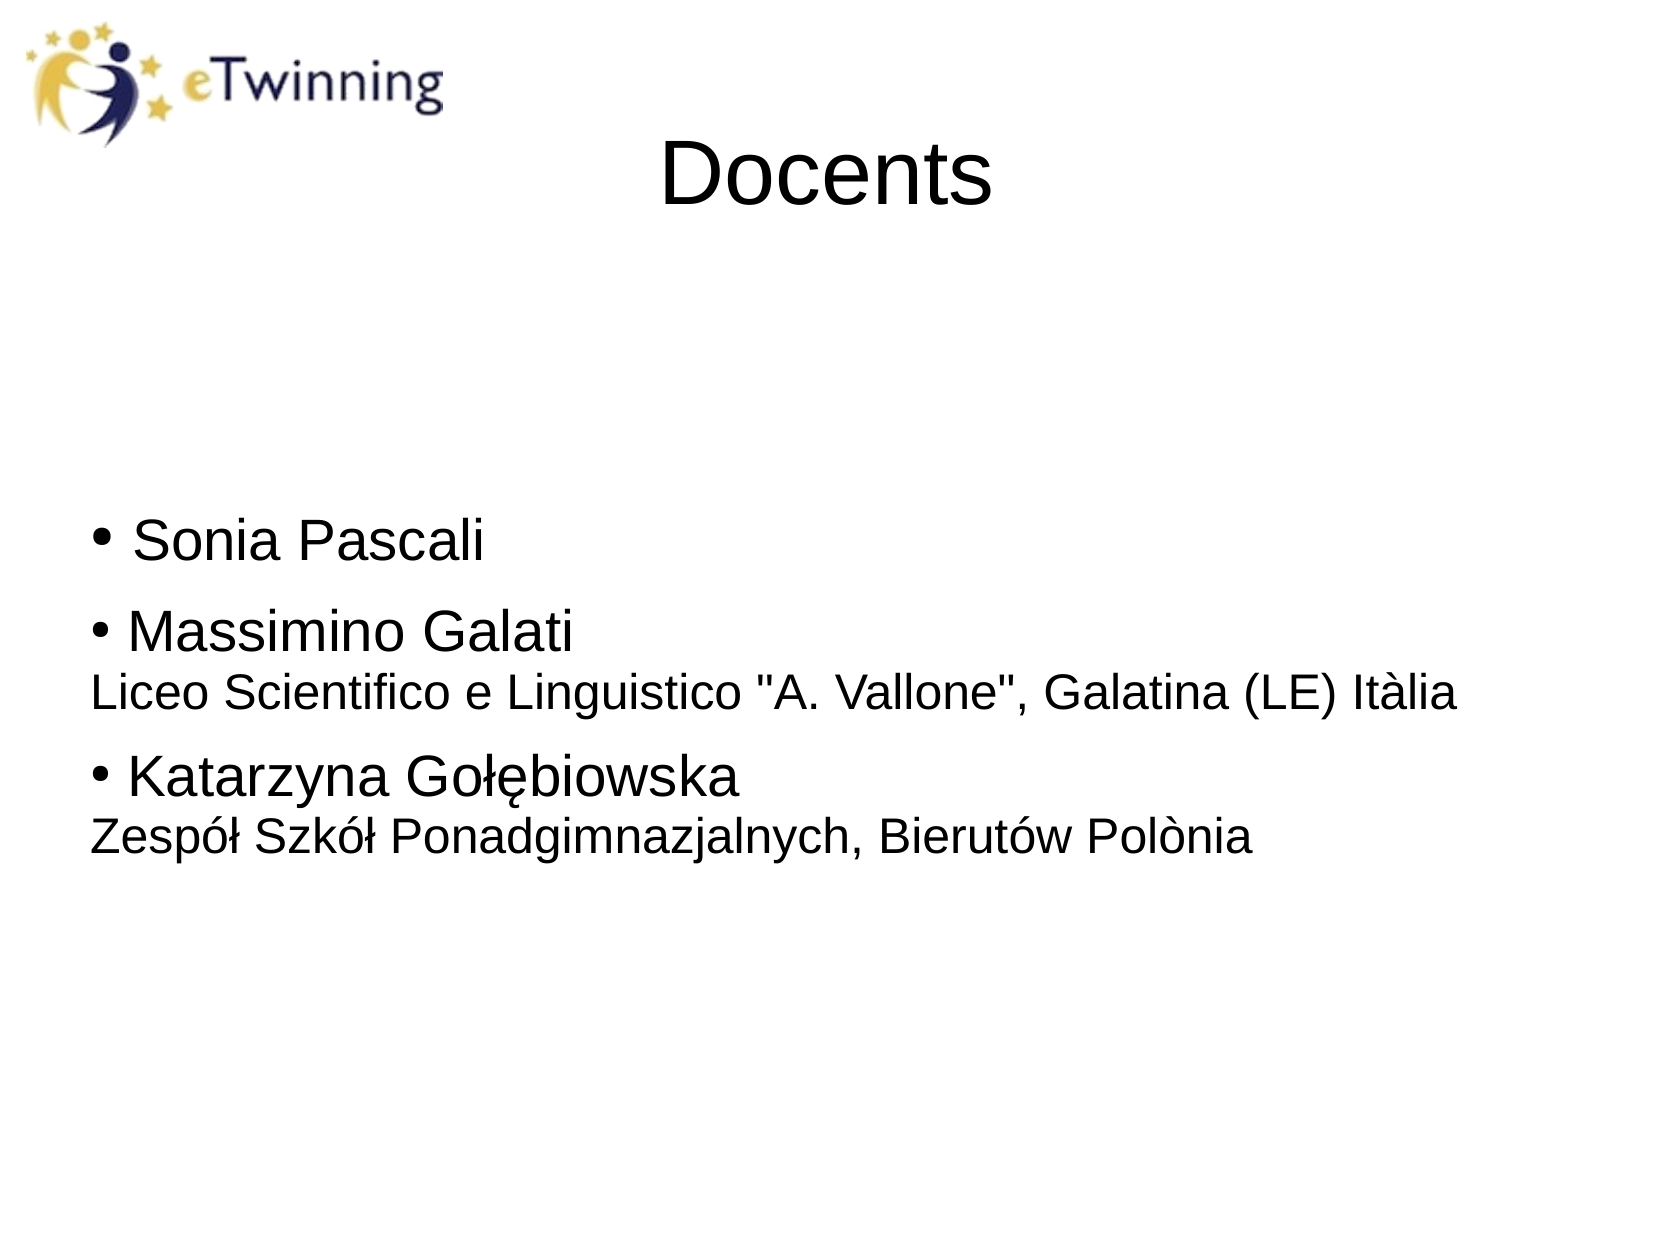

# Docents
 Sonia Pascali
 Massimino Galati
Liceo Scientifico e Linguistico "A. Vallone", Galatina (LE) Itàlia
 Katarzyna Gołębiowska
Zespół Szkół Ponadgimnazjalnych, Bierutów Polònia